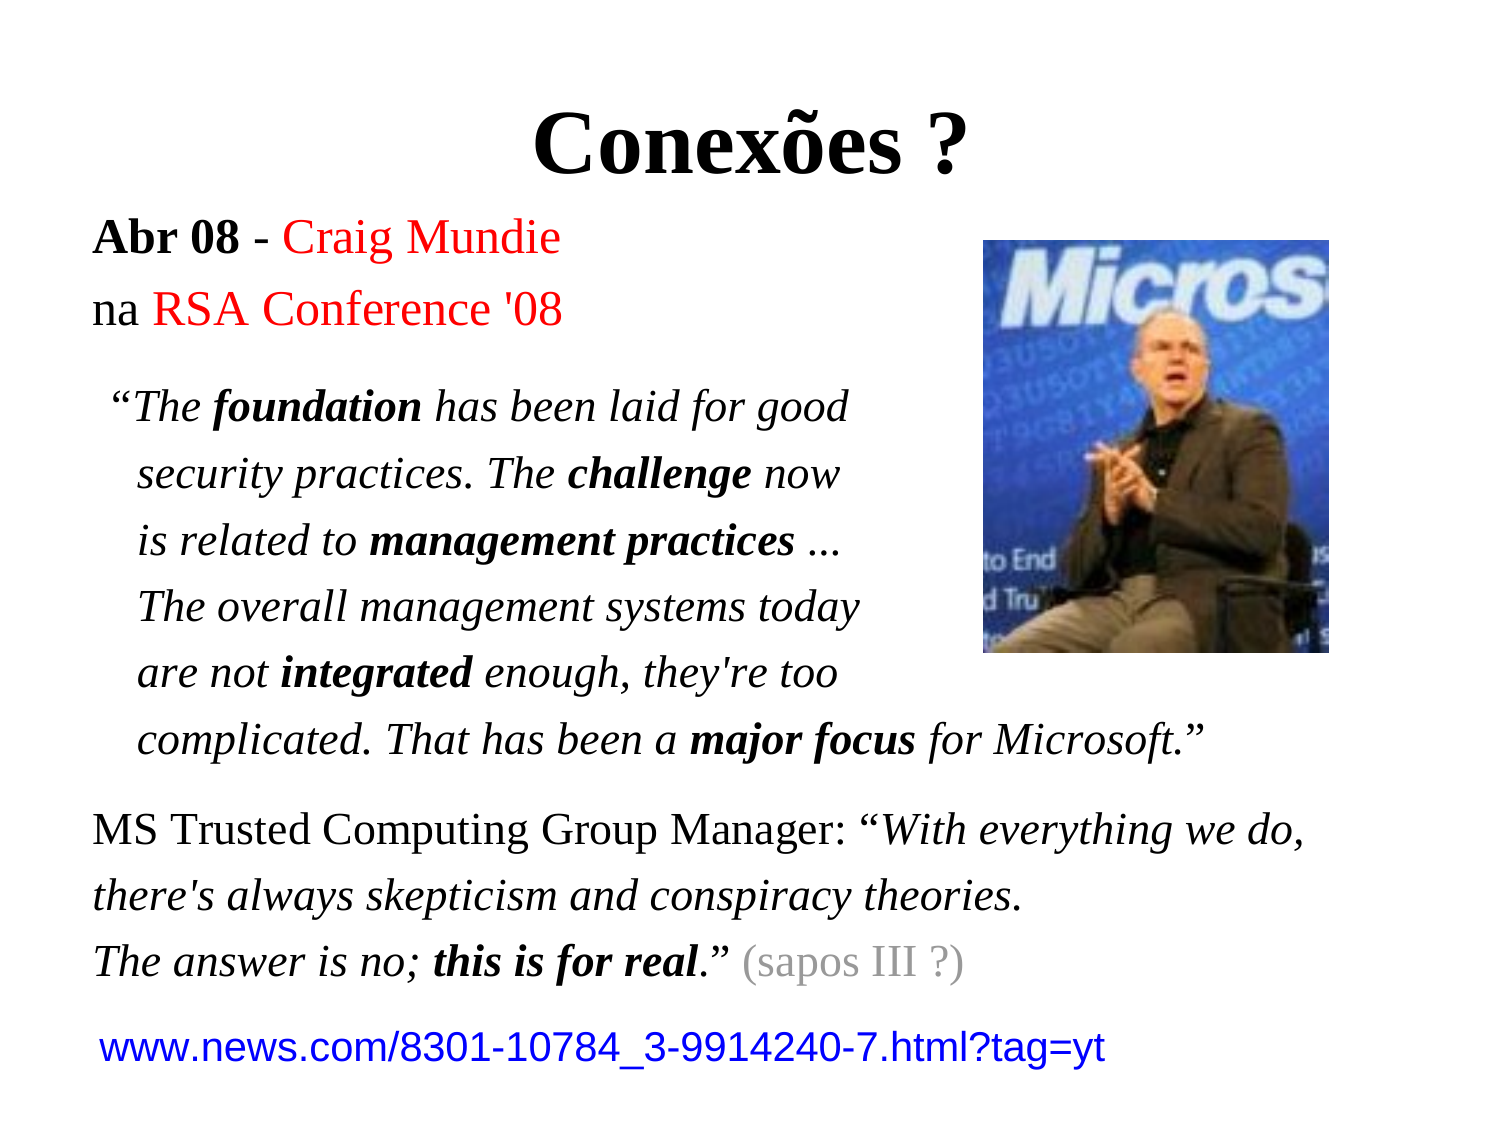

# Conexões ?
Abr 08 - Craig Mundie
na RSA Conference '08
 “The foundation has been laid for good
security practices. The challenge now
is related to management practices ...
The overall management systems today
are not integrated enough, they're too
complicated. That has been a major focus for Microsoft.”
MS Trusted Computing Group Manager: “With everything we do, there's always skepticism and conspiracy theories.
The answer is no; this is for real.” (sapos III ?)
www.news.com/8301-10784_3-9914240-7.html?tag=yt